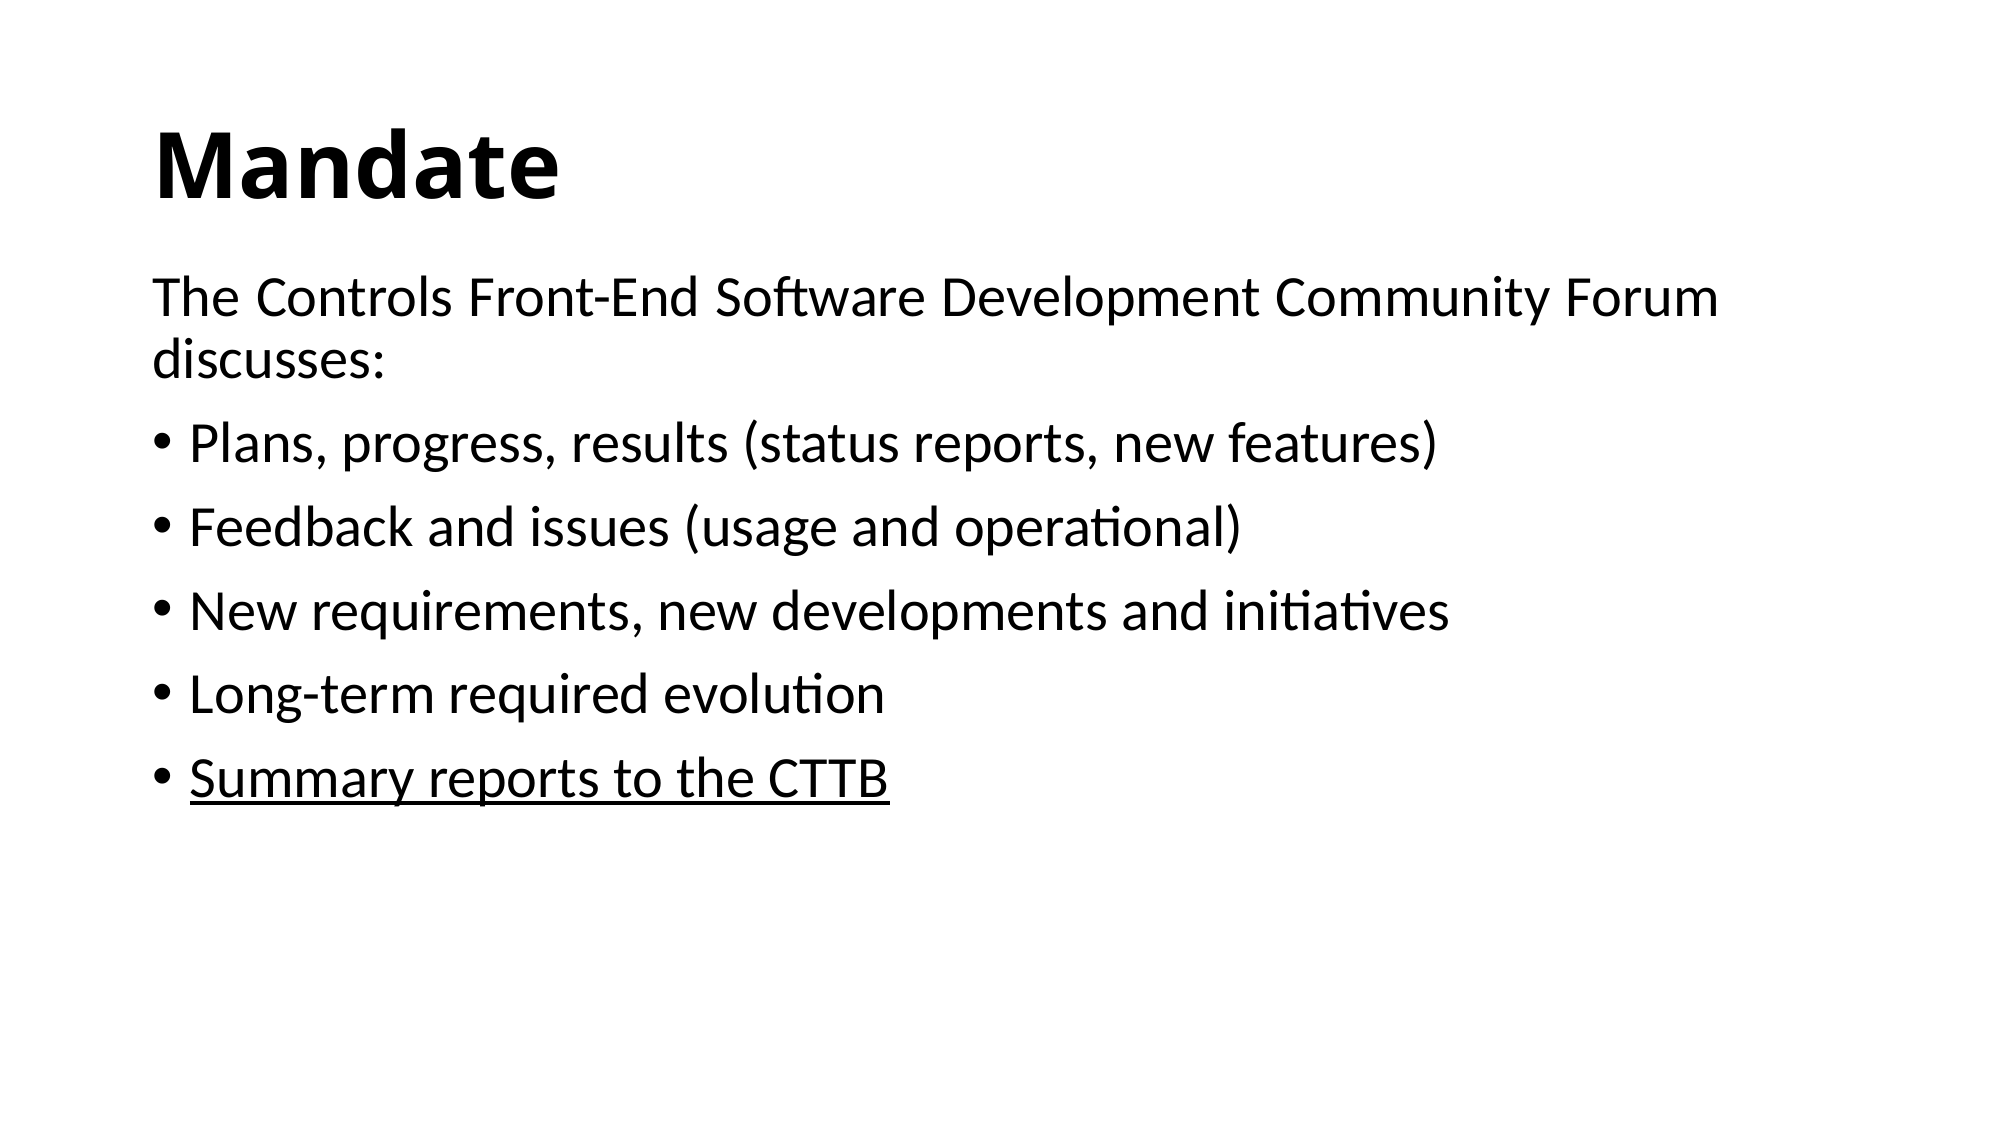

# Mandate
The Controls Front-End Software Development Community Forum discusses:
Plans, progress, results (status reports, new features)
Feedback and issues (usage and operational)
New requirements, new developments and initiatives
Long-term required evolution
Summary reports to the CTTB